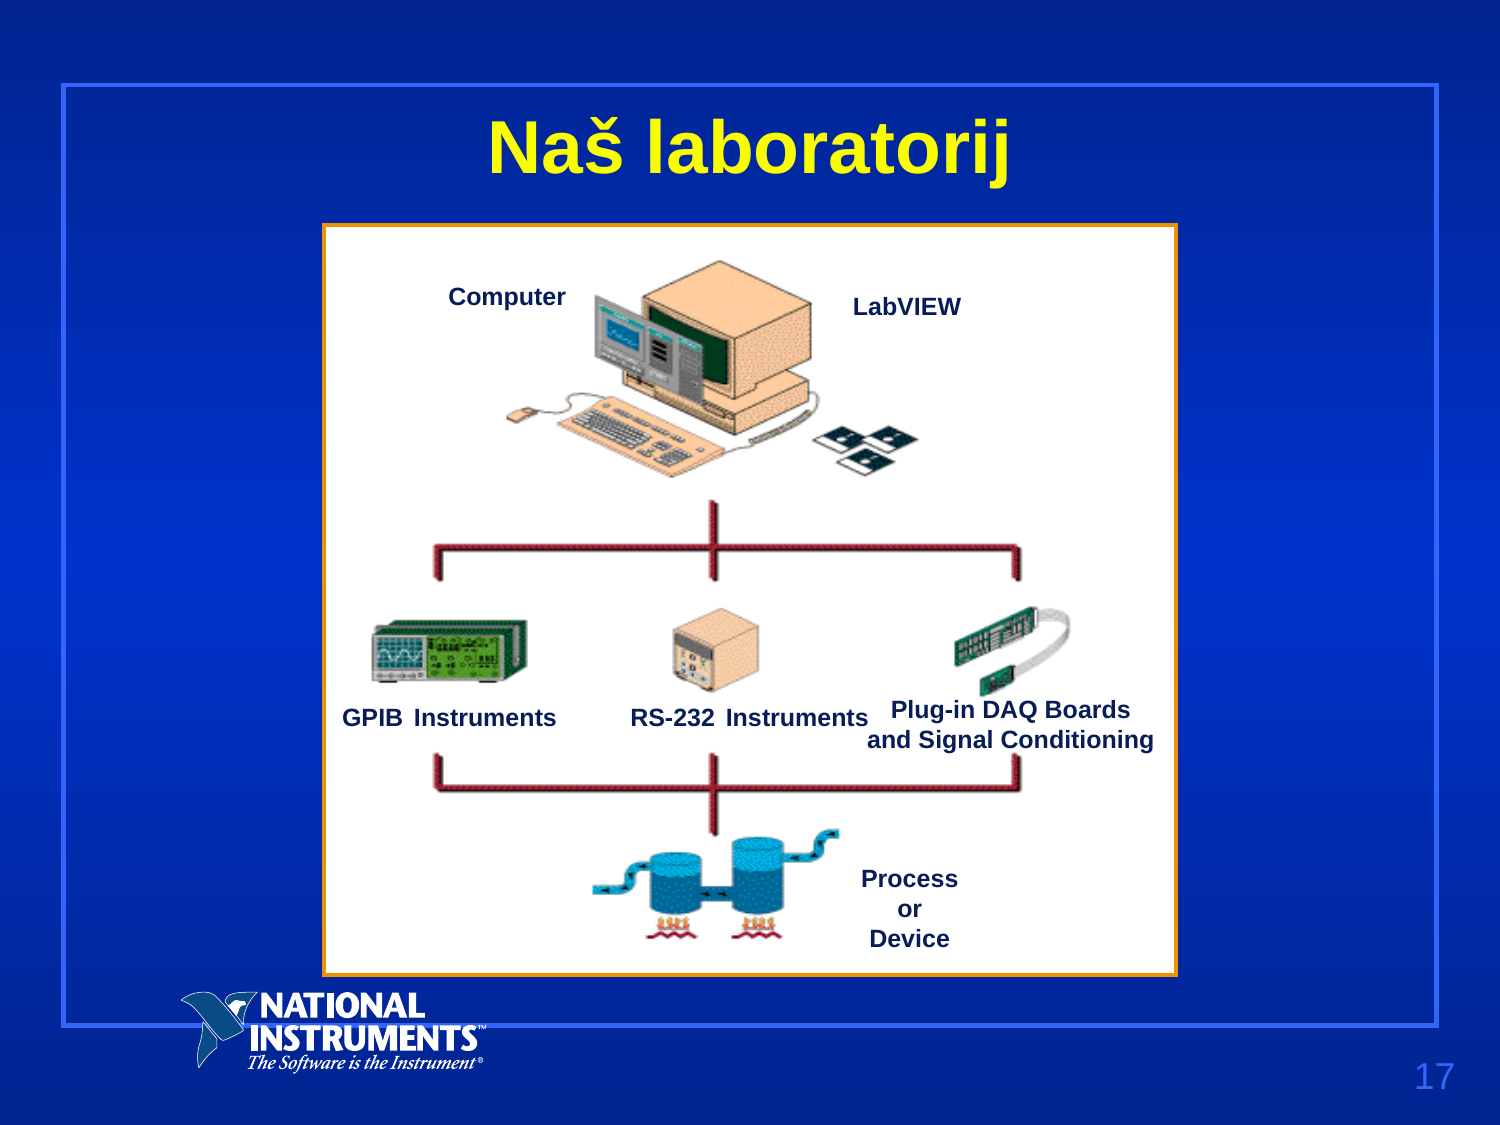

# Naš laboratorij
Computer
LabVIEW
GPIB Instruments
RS-232 Instruments
Plug-in DAQ Boards
and Signal Conditioning
Process
or
Device